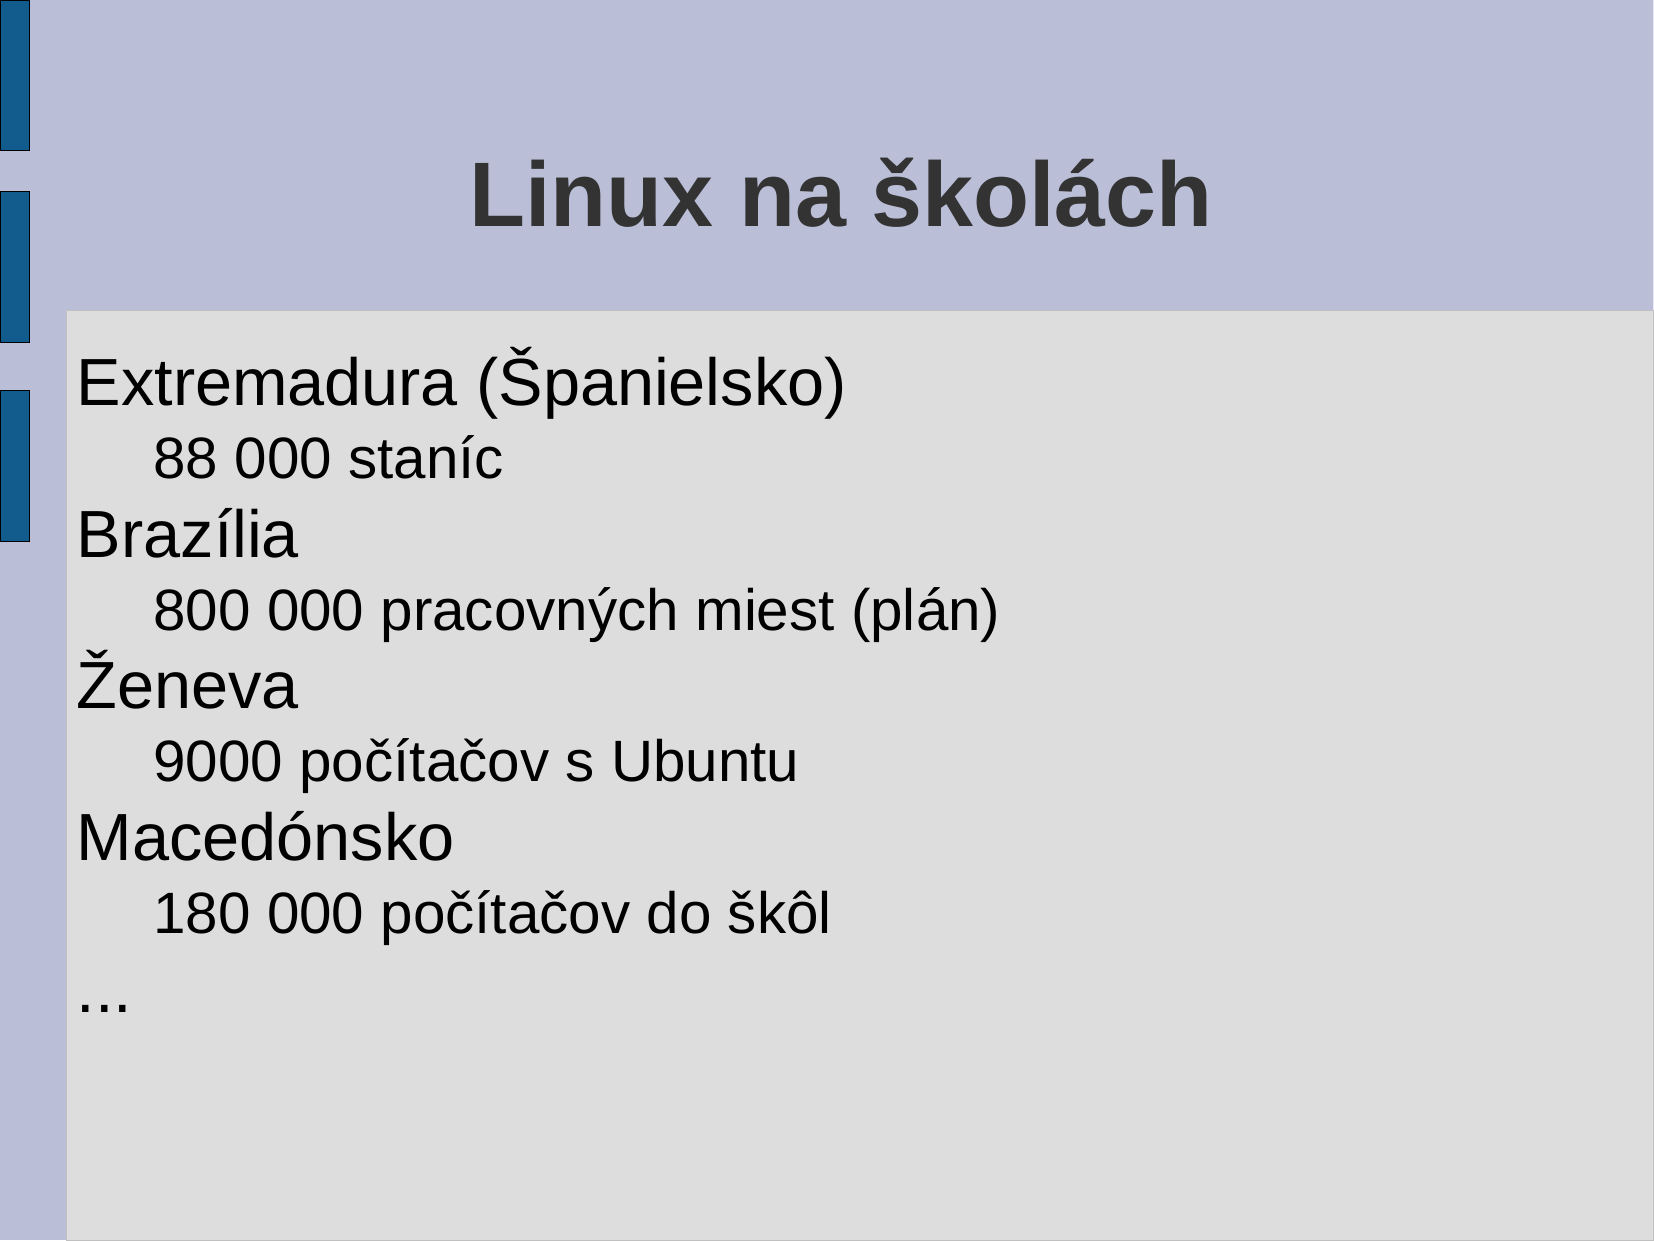

# Linux na školách
Extremadura (Španielsko)
88 000 staníc
Brazília
800 000 pracovných miest (plán)
Ženeva
9000 počítačov s Ubuntu
Macedónsko
180 000 počítačov do škôl
...